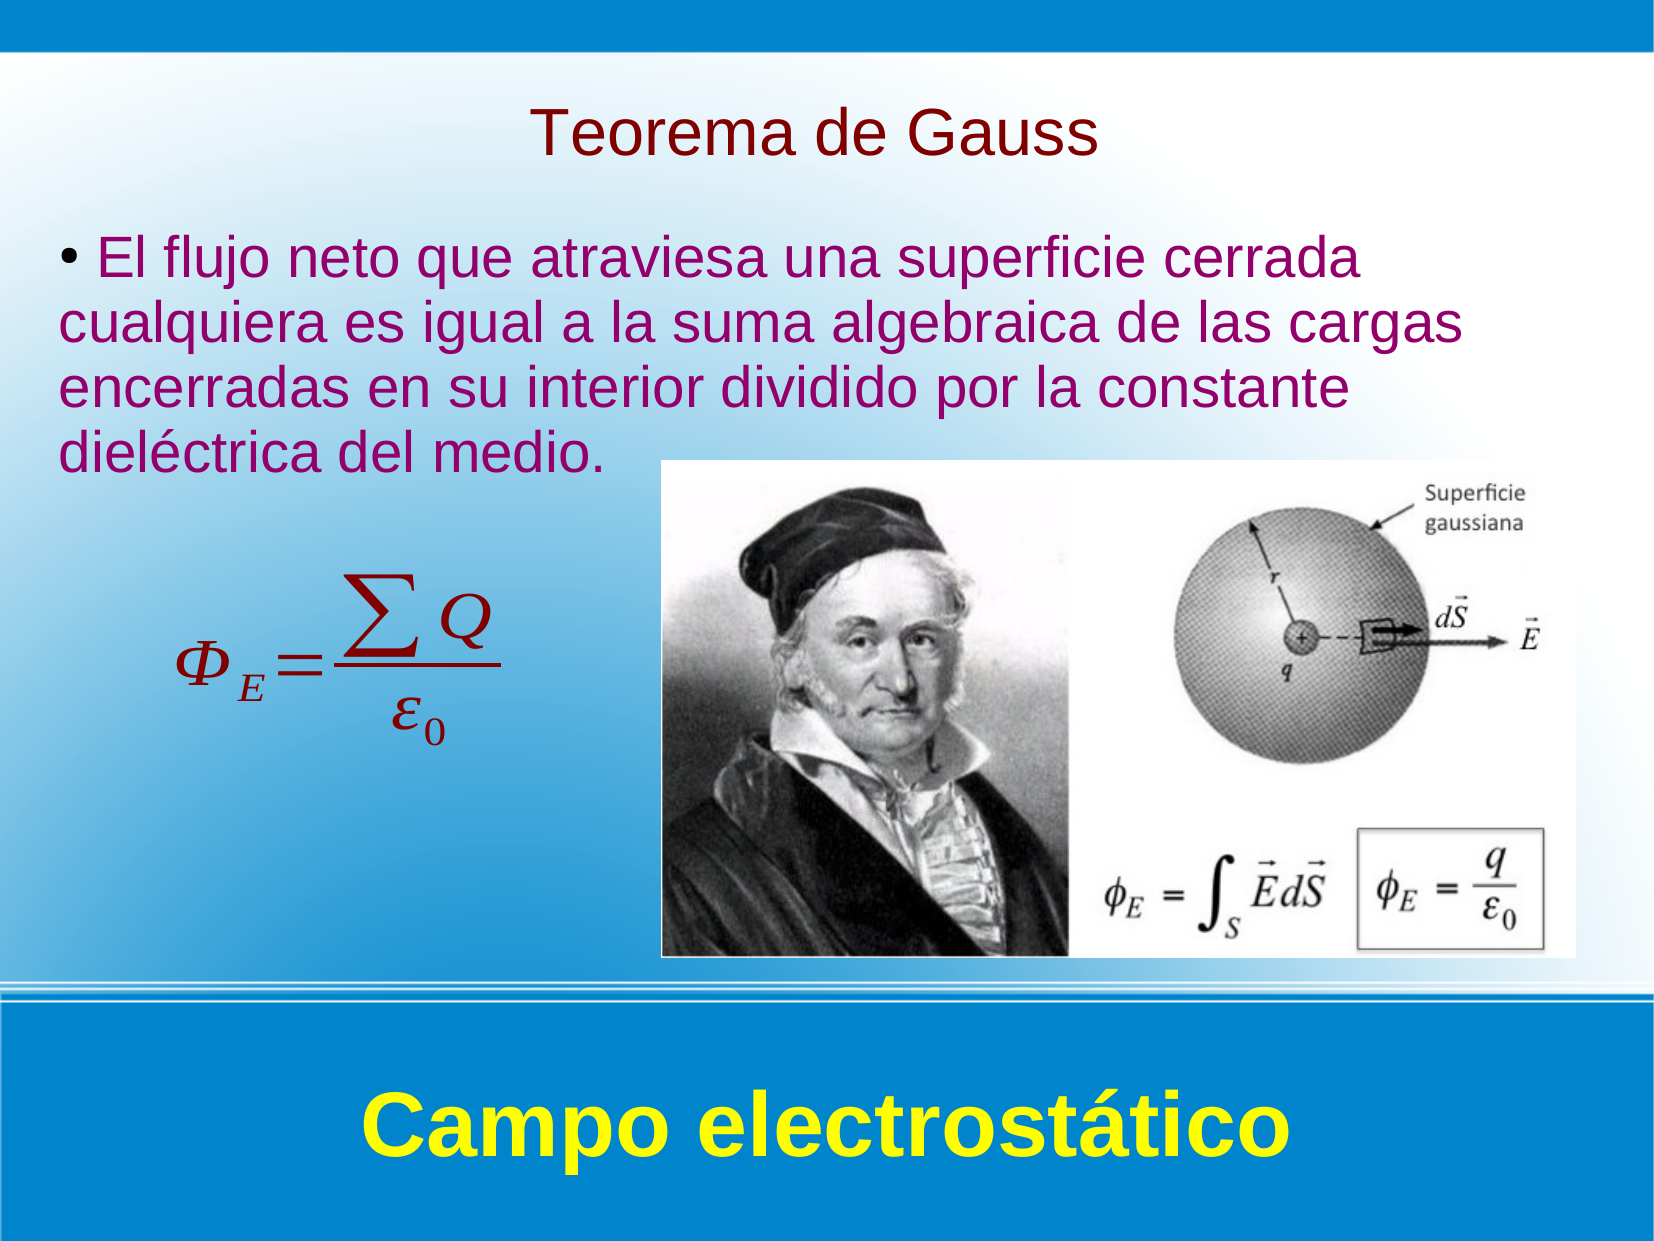

Teorema de Gauss
 El flujo neto que atraviesa una superficie cerrada cualquiera es igual a la suma algebraica de las cargas encerradas en su interior dividido por la constante dieléctrica del medio.
# Campo electrostático